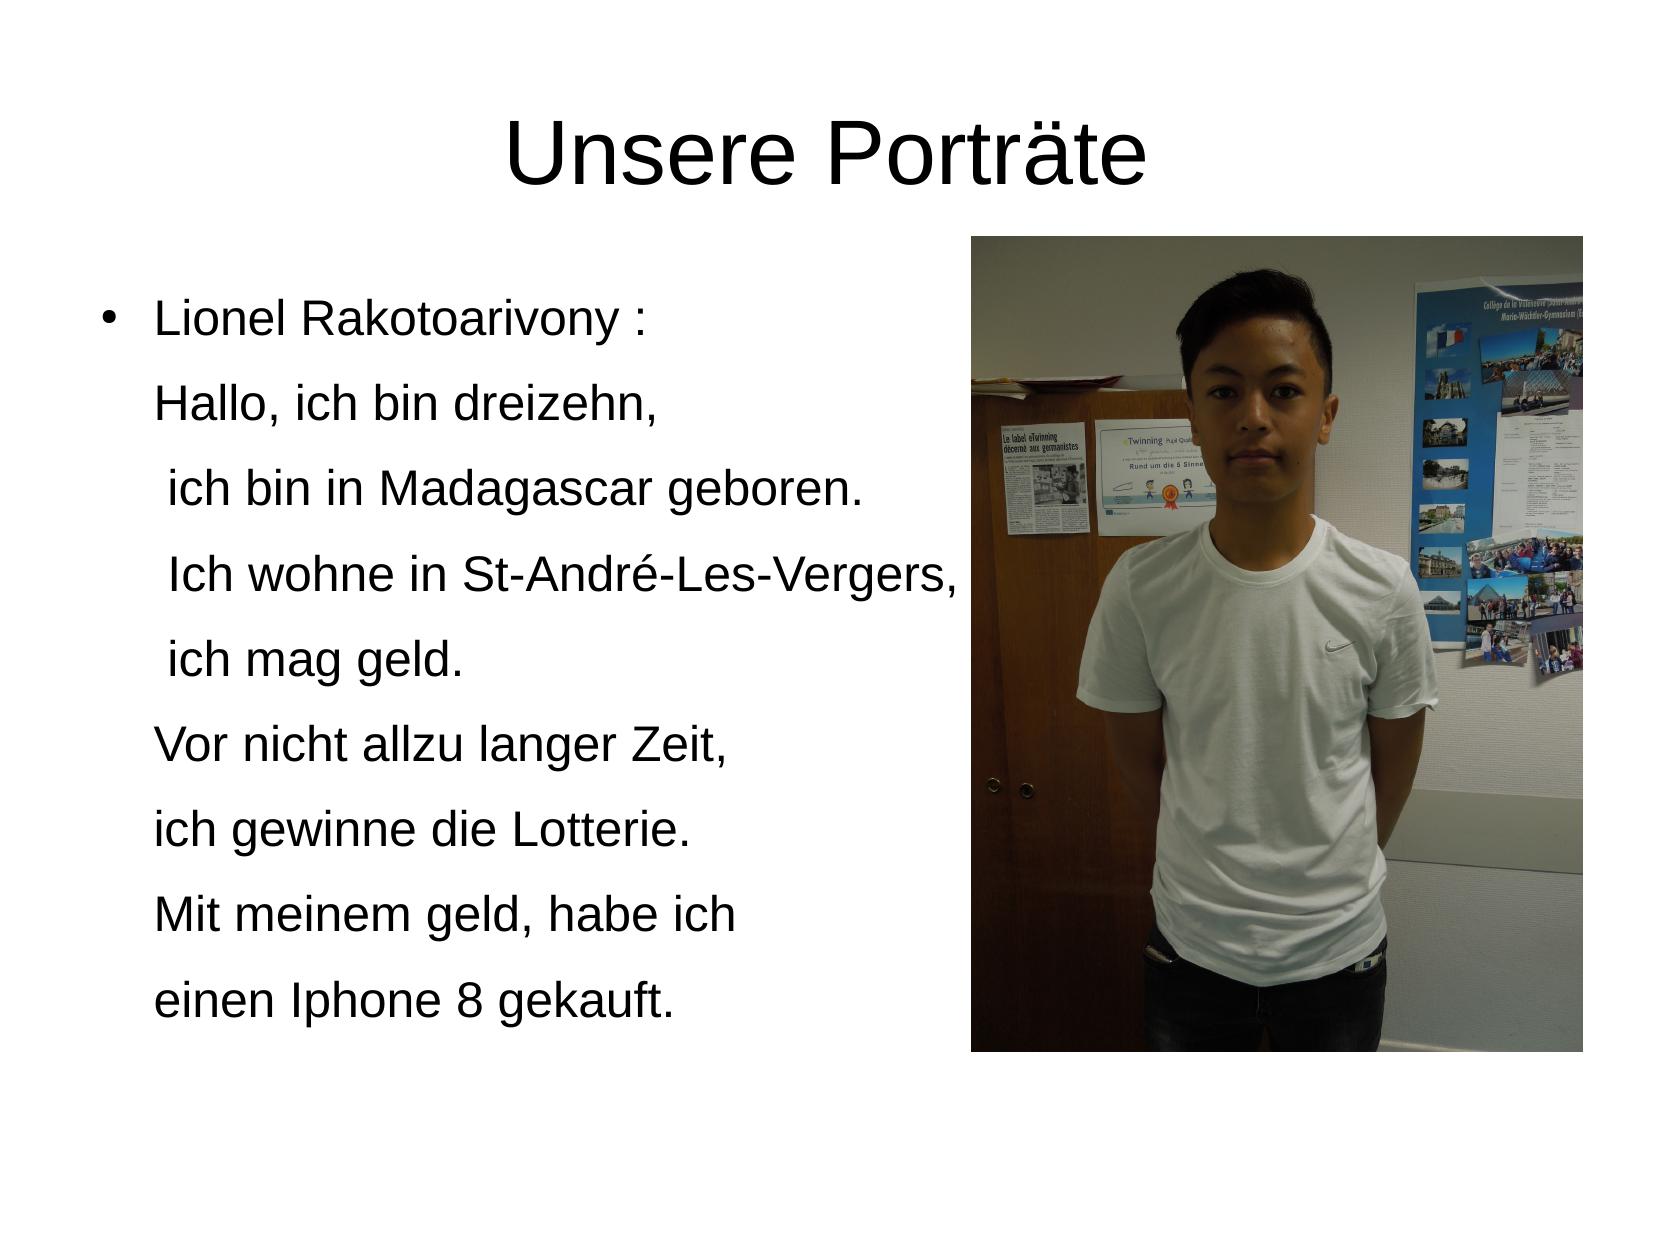

# Unsere Porträte
Lionel Rakotoarivony :
Hallo, ich bin dreizehn,
 ich bin in Madagascar geboren.
 Ich wohne in St-André-Les-Vergers,
 ich mag geld.
Vor nicht allzu langer Zeit,
ich gewinne die Lotterie.
Mit meinem geld, habe ich
einen Iphone 8 gekauft.